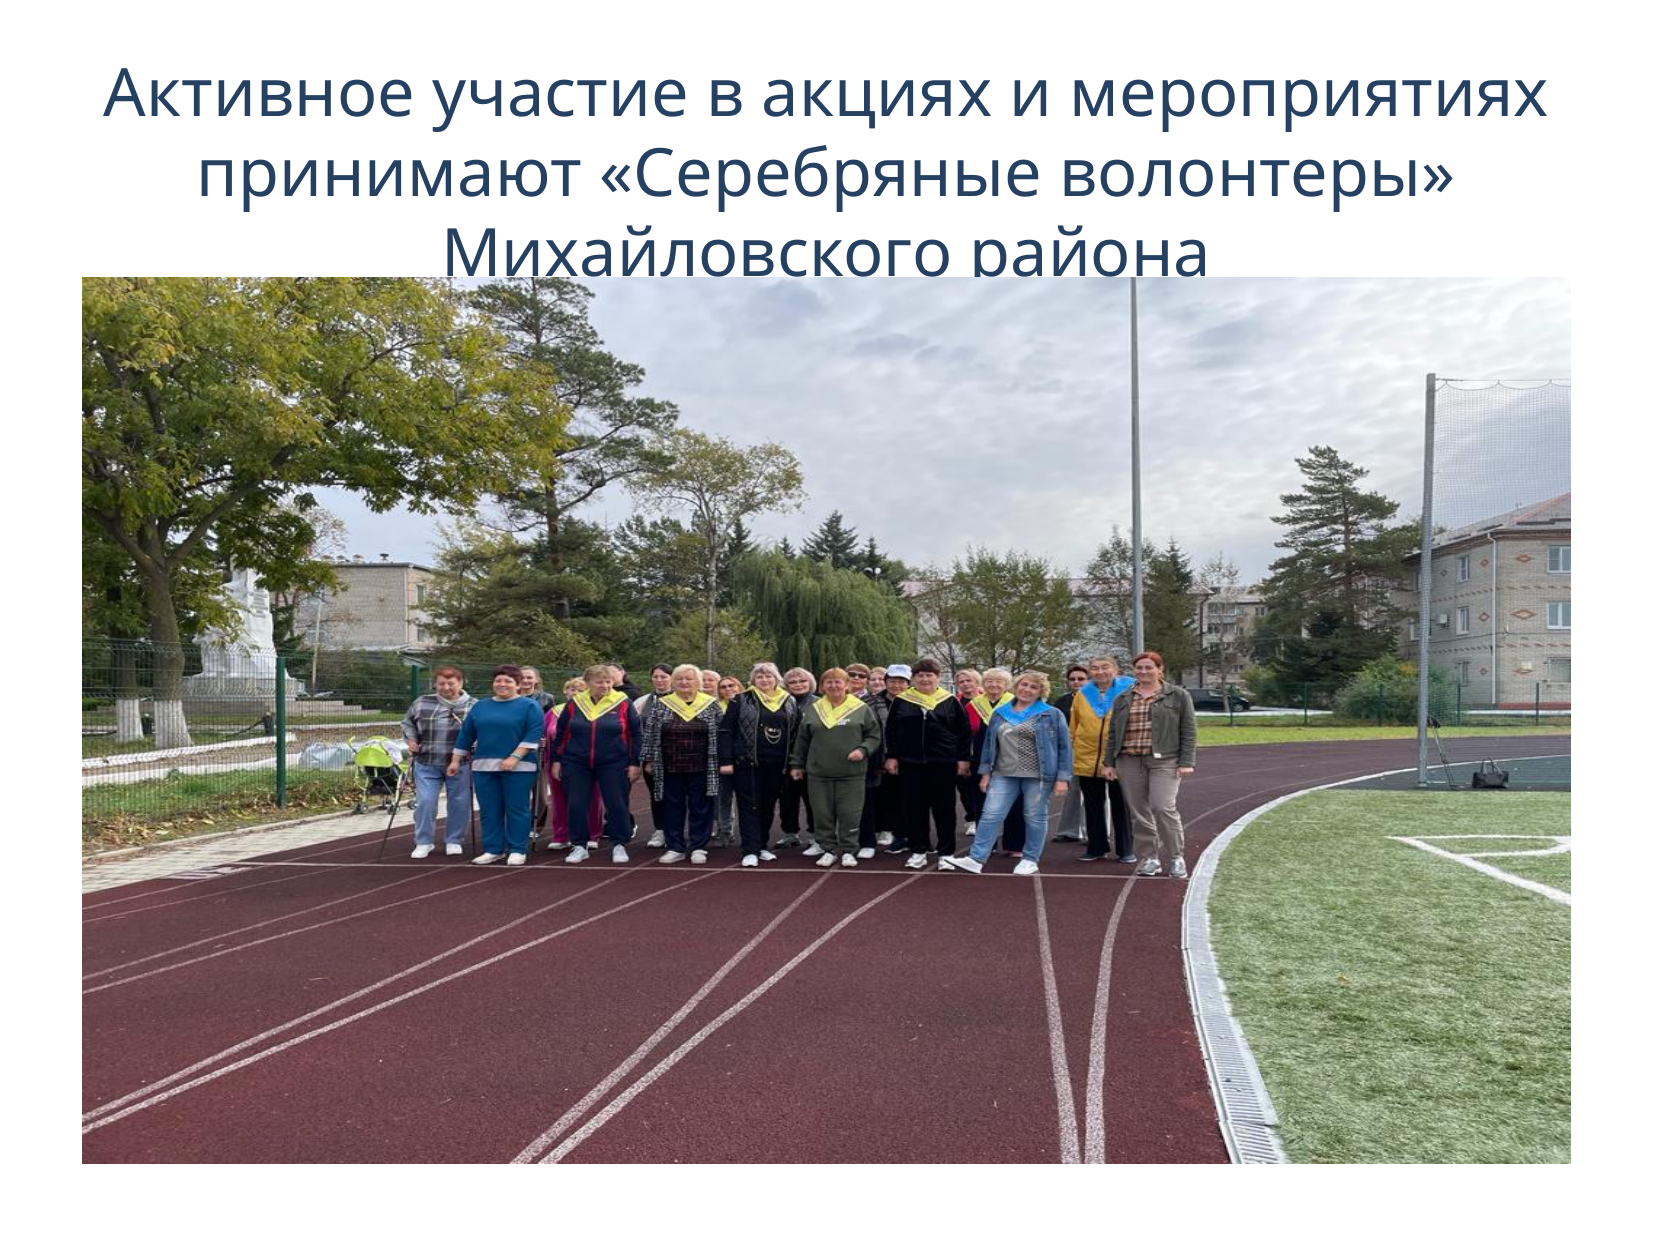

# Активное участие в акциях и мероприятиях принимают «Серебряные волонтеры» Михайловского района Акция «10000 шагов»